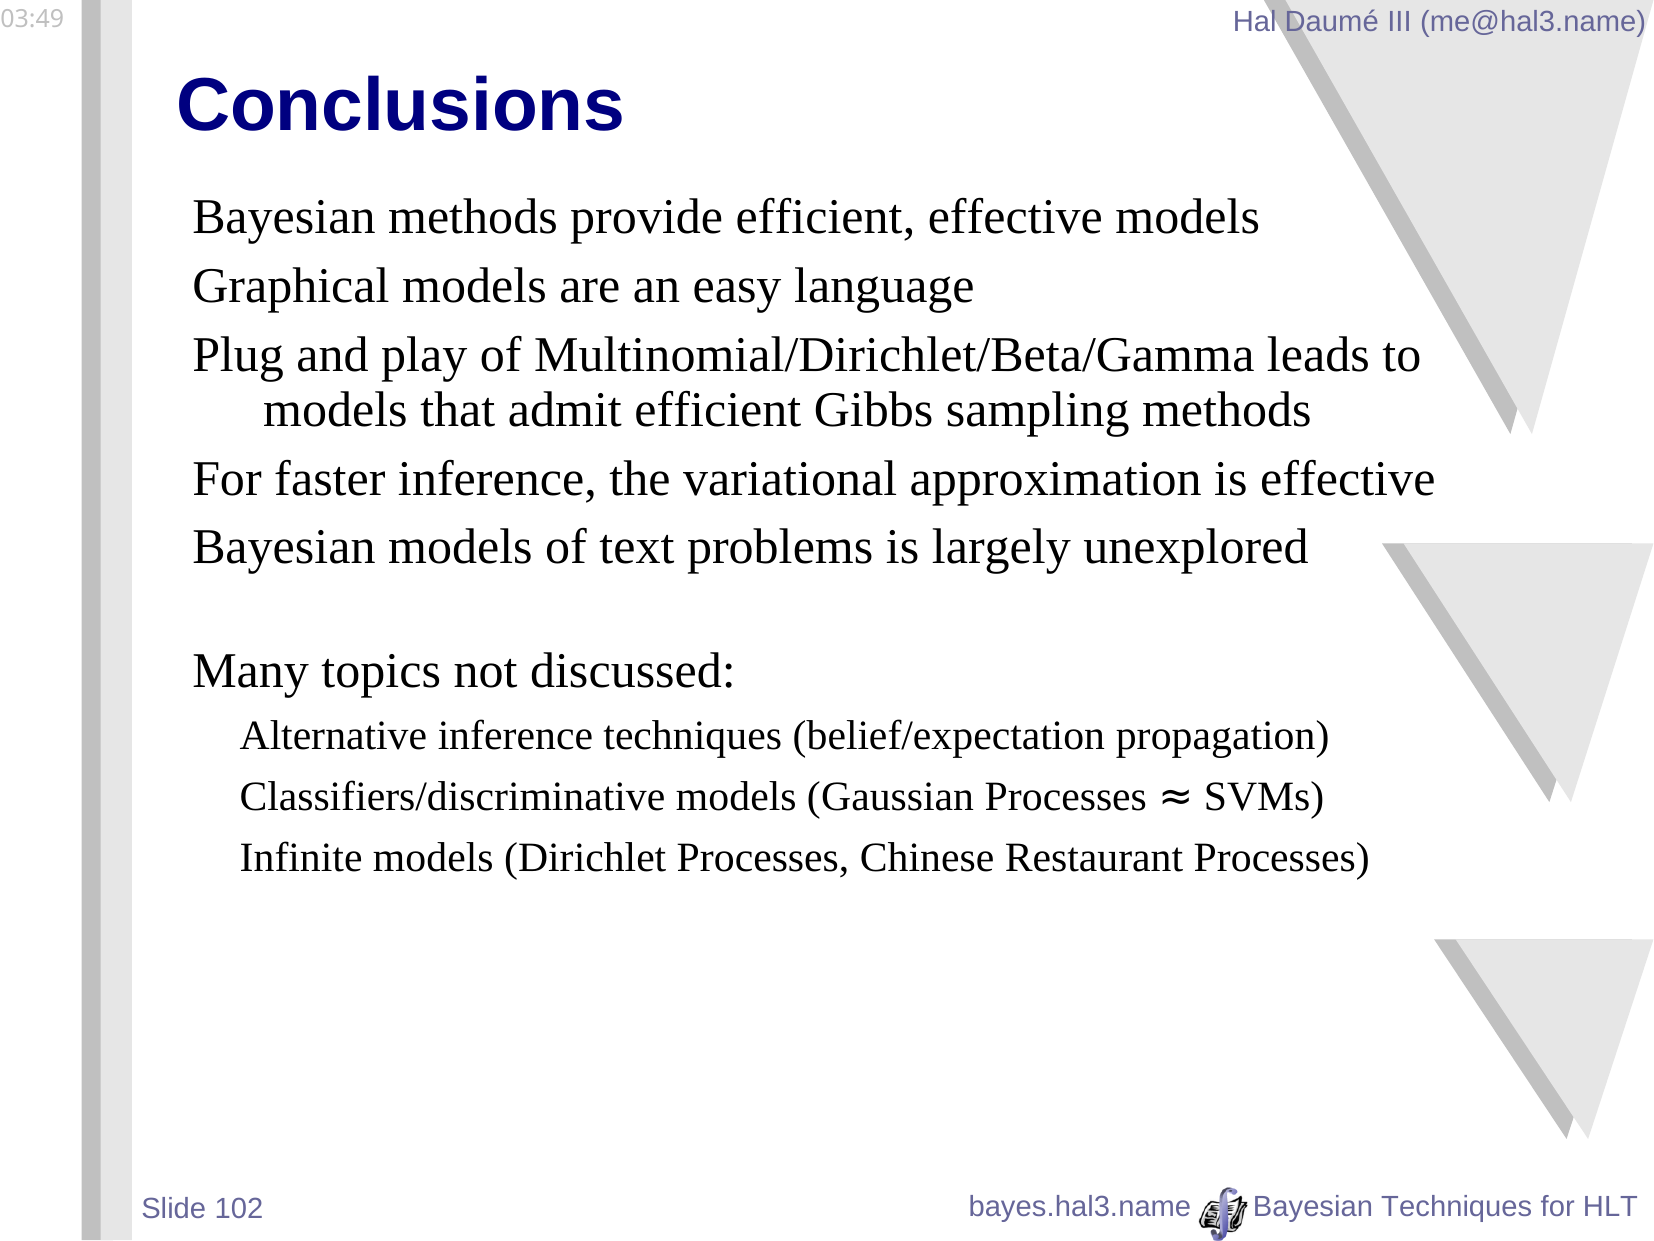

# Conclusions
Bayesian methods provide efficient, effective models
Graphical models are an easy language
Plug and play of Multinomial/Dirichlet/Beta/Gamma leads to models that admit efficient Gibbs sampling methods
For faster inference, the variational approximation is effective
Bayesian models of text problems is largely unexplored
Many topics not discussed:
Alternative inference techniques (belief/expectation propagation)
Classifiers/discriminative models (Gaussian Processes ≈ SVMs)
Infinite models (Dirichlet Processes, Chinese Restaurant Processes)